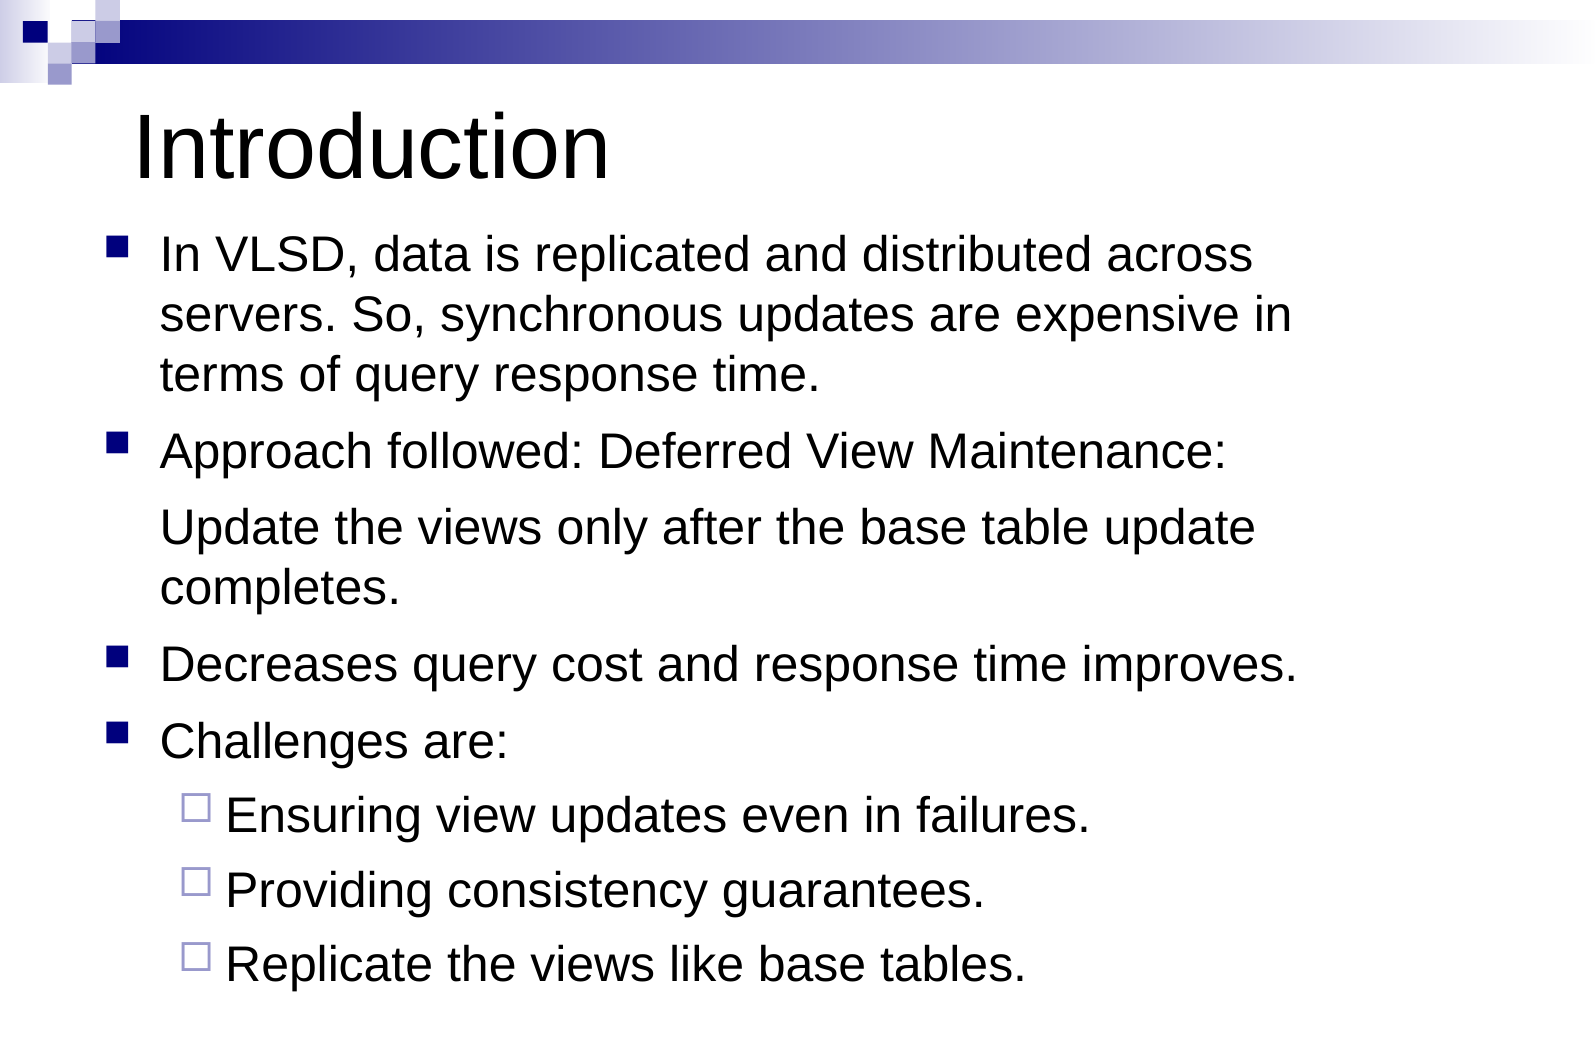

# Introduction
In VLSD, data is replicated and distributed across servers. So, synchronous updates are expensive in terms of query response time.
Approach followed: Deferred View Maintenance:
Update the views only after the base table update completes.
Decreases query cost and response time improves.
Challenges are:
Ensuring view updates even in failures.
Providing consistency guarantees.
Replicate the views like base tables.